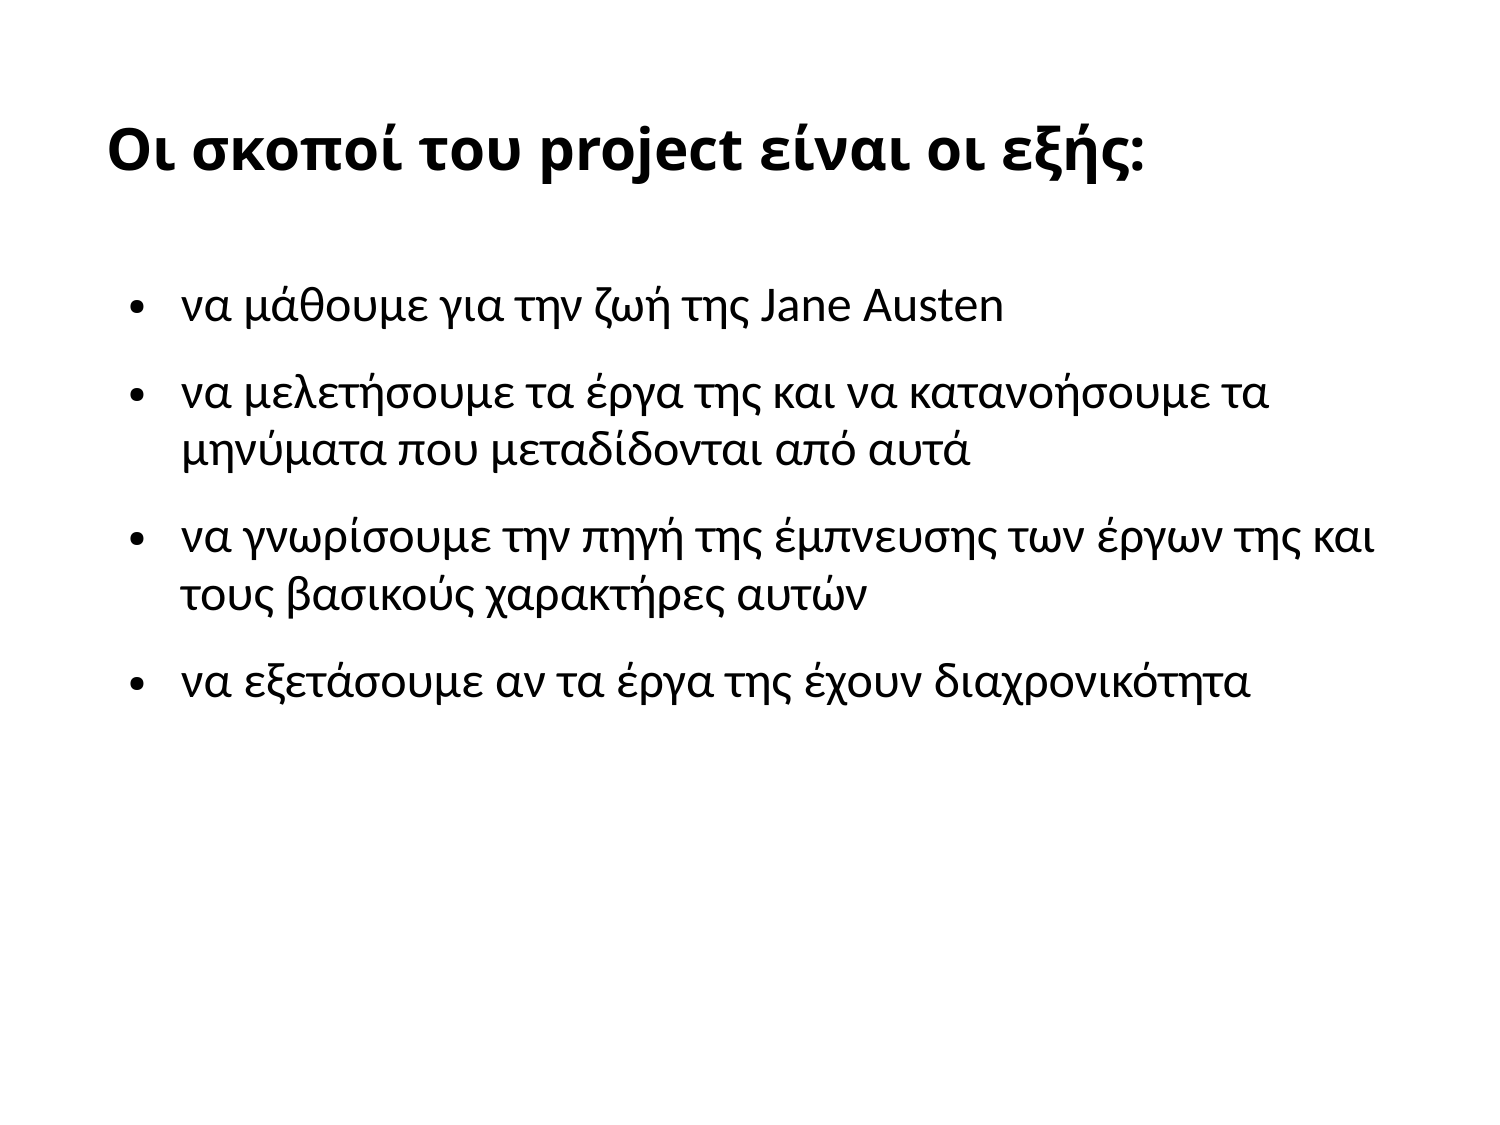

# Οι σκοποί του project είναι οι εξής:
να μάθουμε για την ζωή της Jane Austen
να μελετήσουμε τα έργα της και να κατανοήσουμε τα μηνύματα που μεταδίδονται από αυτά
να γνωρίσουμε την πηγή της έμπνευσης των έργων της και τους βασικούς χαρακτήρες αυτών
να εξετάσουμε αν τα έργα της έχουν διαχρονικότητα